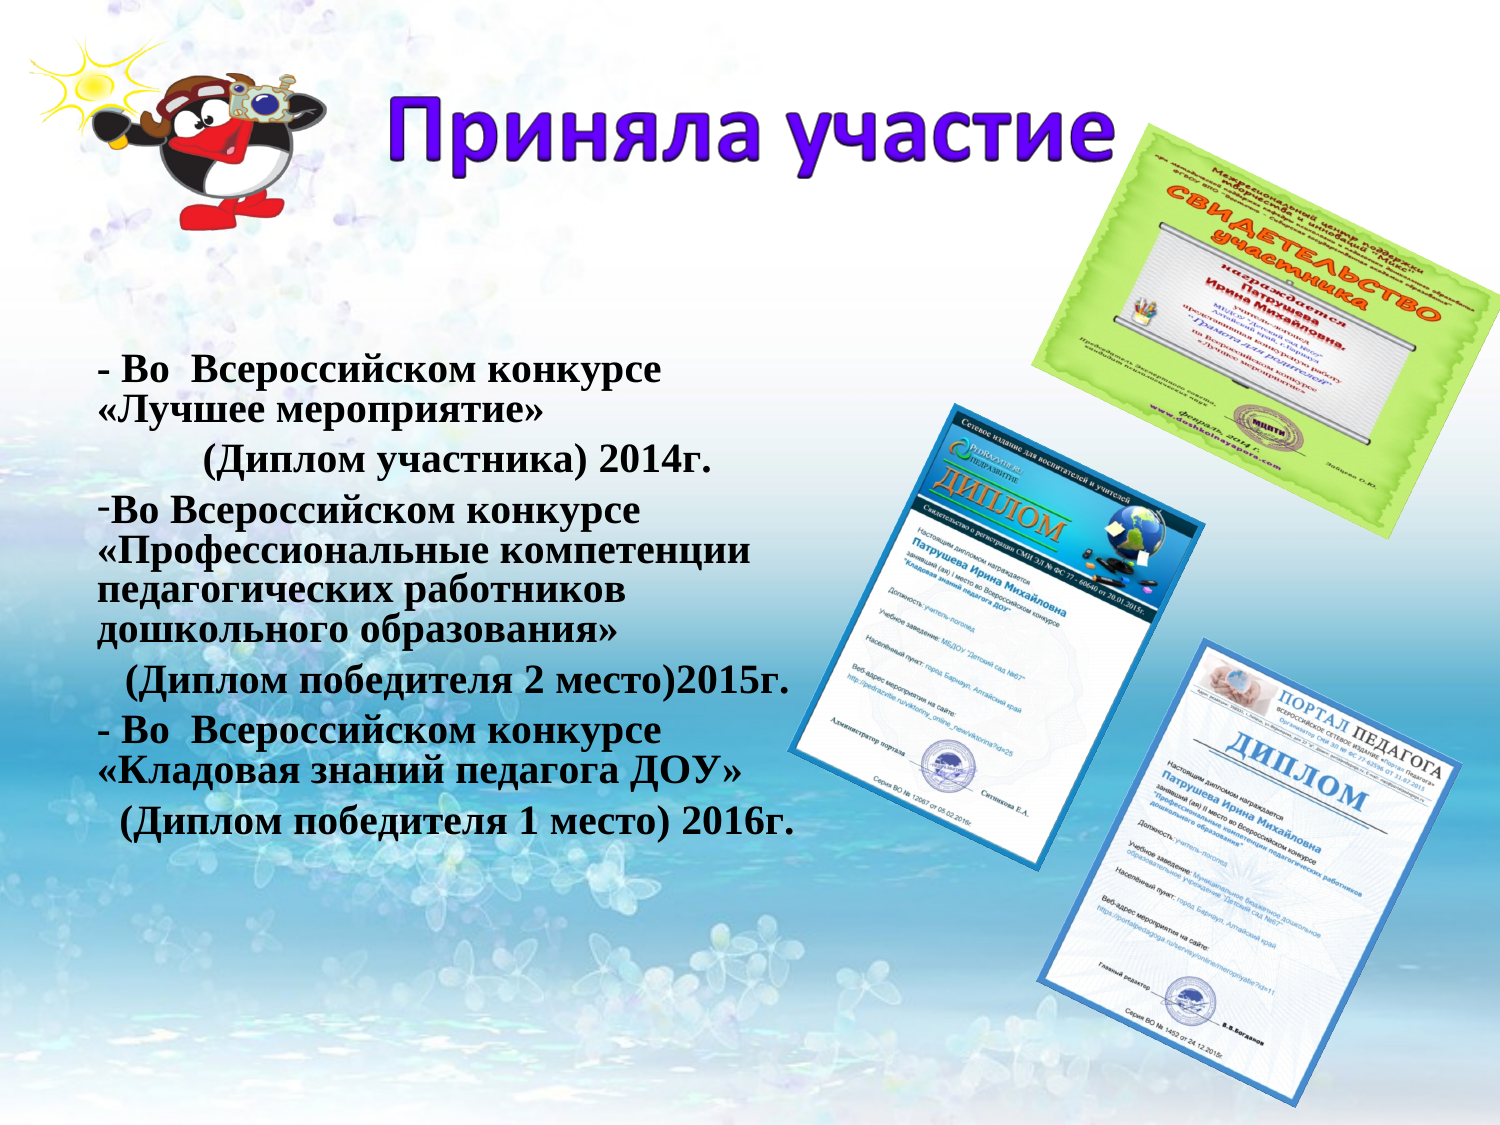

- Во Всероссийском конкурсе «Лучшее мероприятие»
(Диплом участника) 2014г.
Во Всероссийском конкурсе «Профессиональные компетенции педагогических работников дошкольного образования»
 (Диплом победителя 2 место)2015г.
- Во Всероссийском конкурсе «Кладовая знаний педагога ДОУ»
(Диплом победителя 1 место) 2016г.